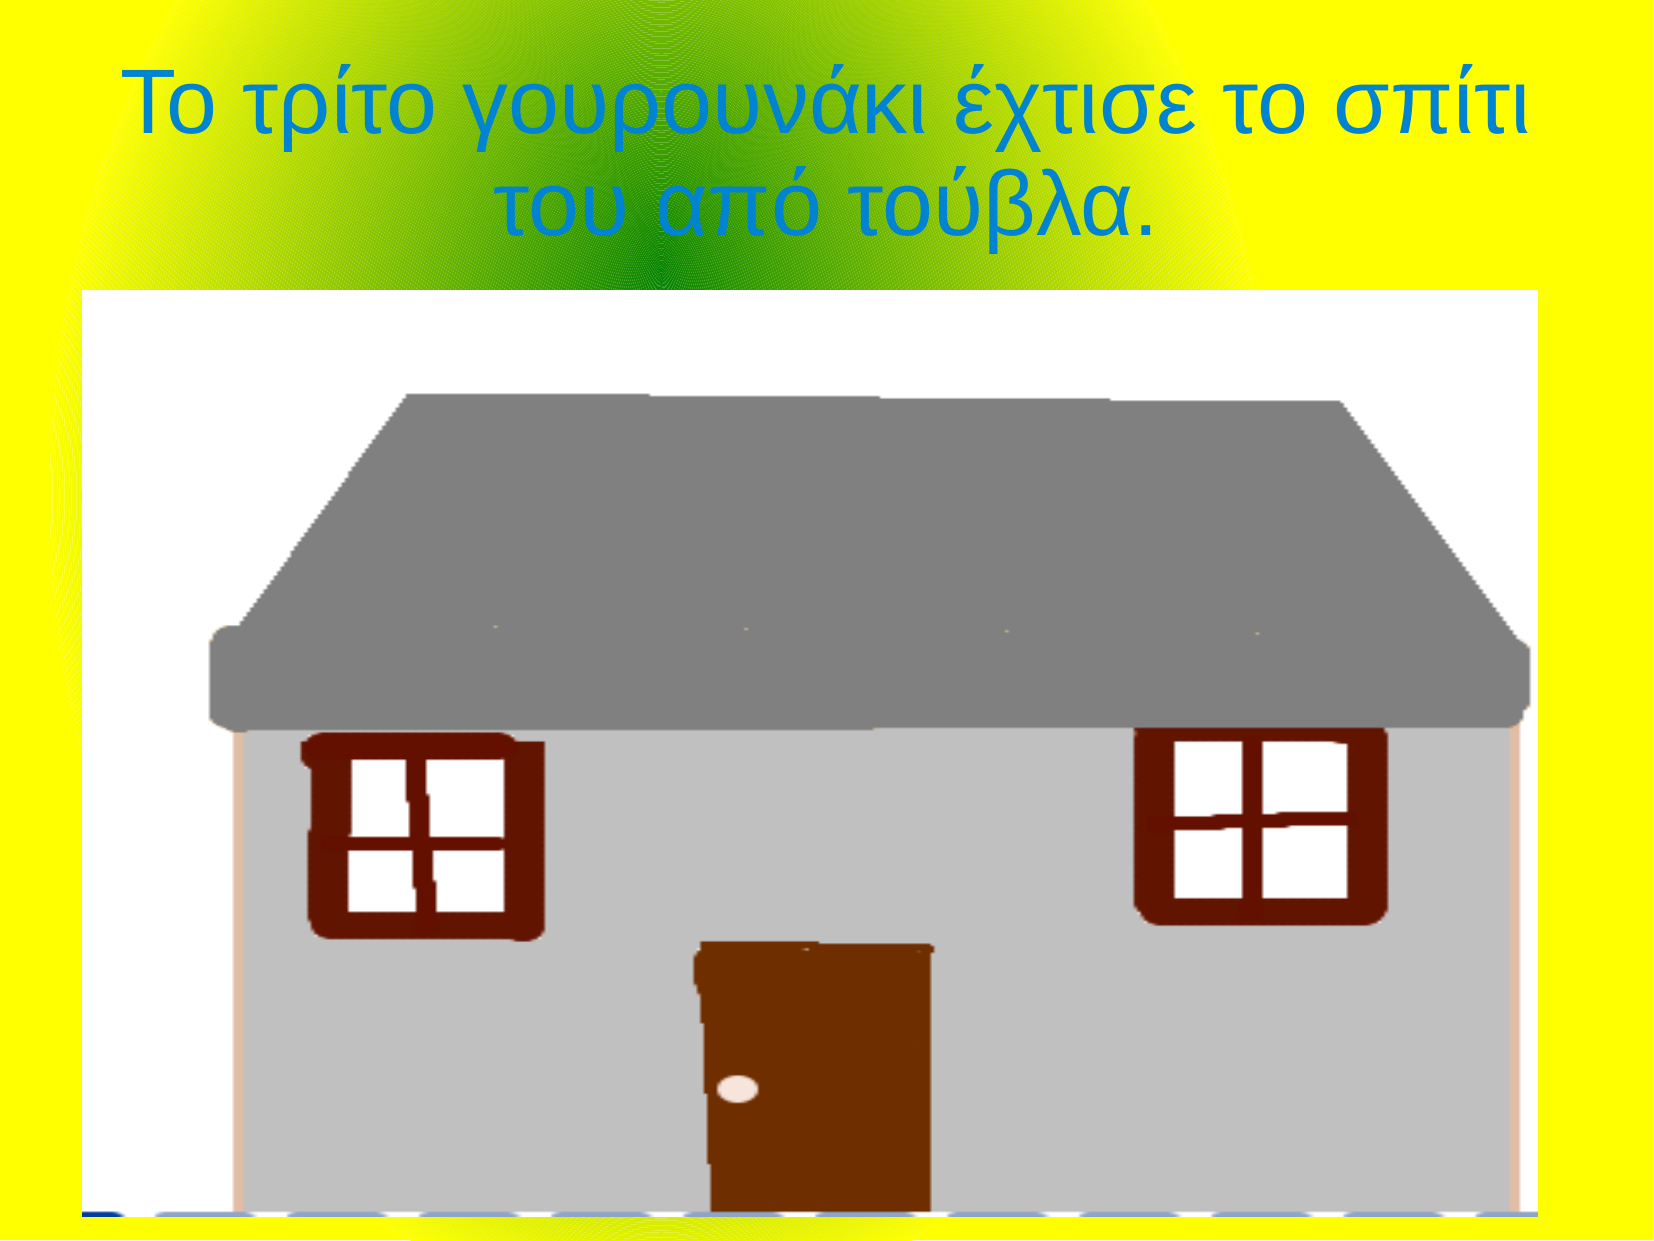

# Το τρίτο γουρουνάκι έχτισε το σπίτι του από τούβλα.